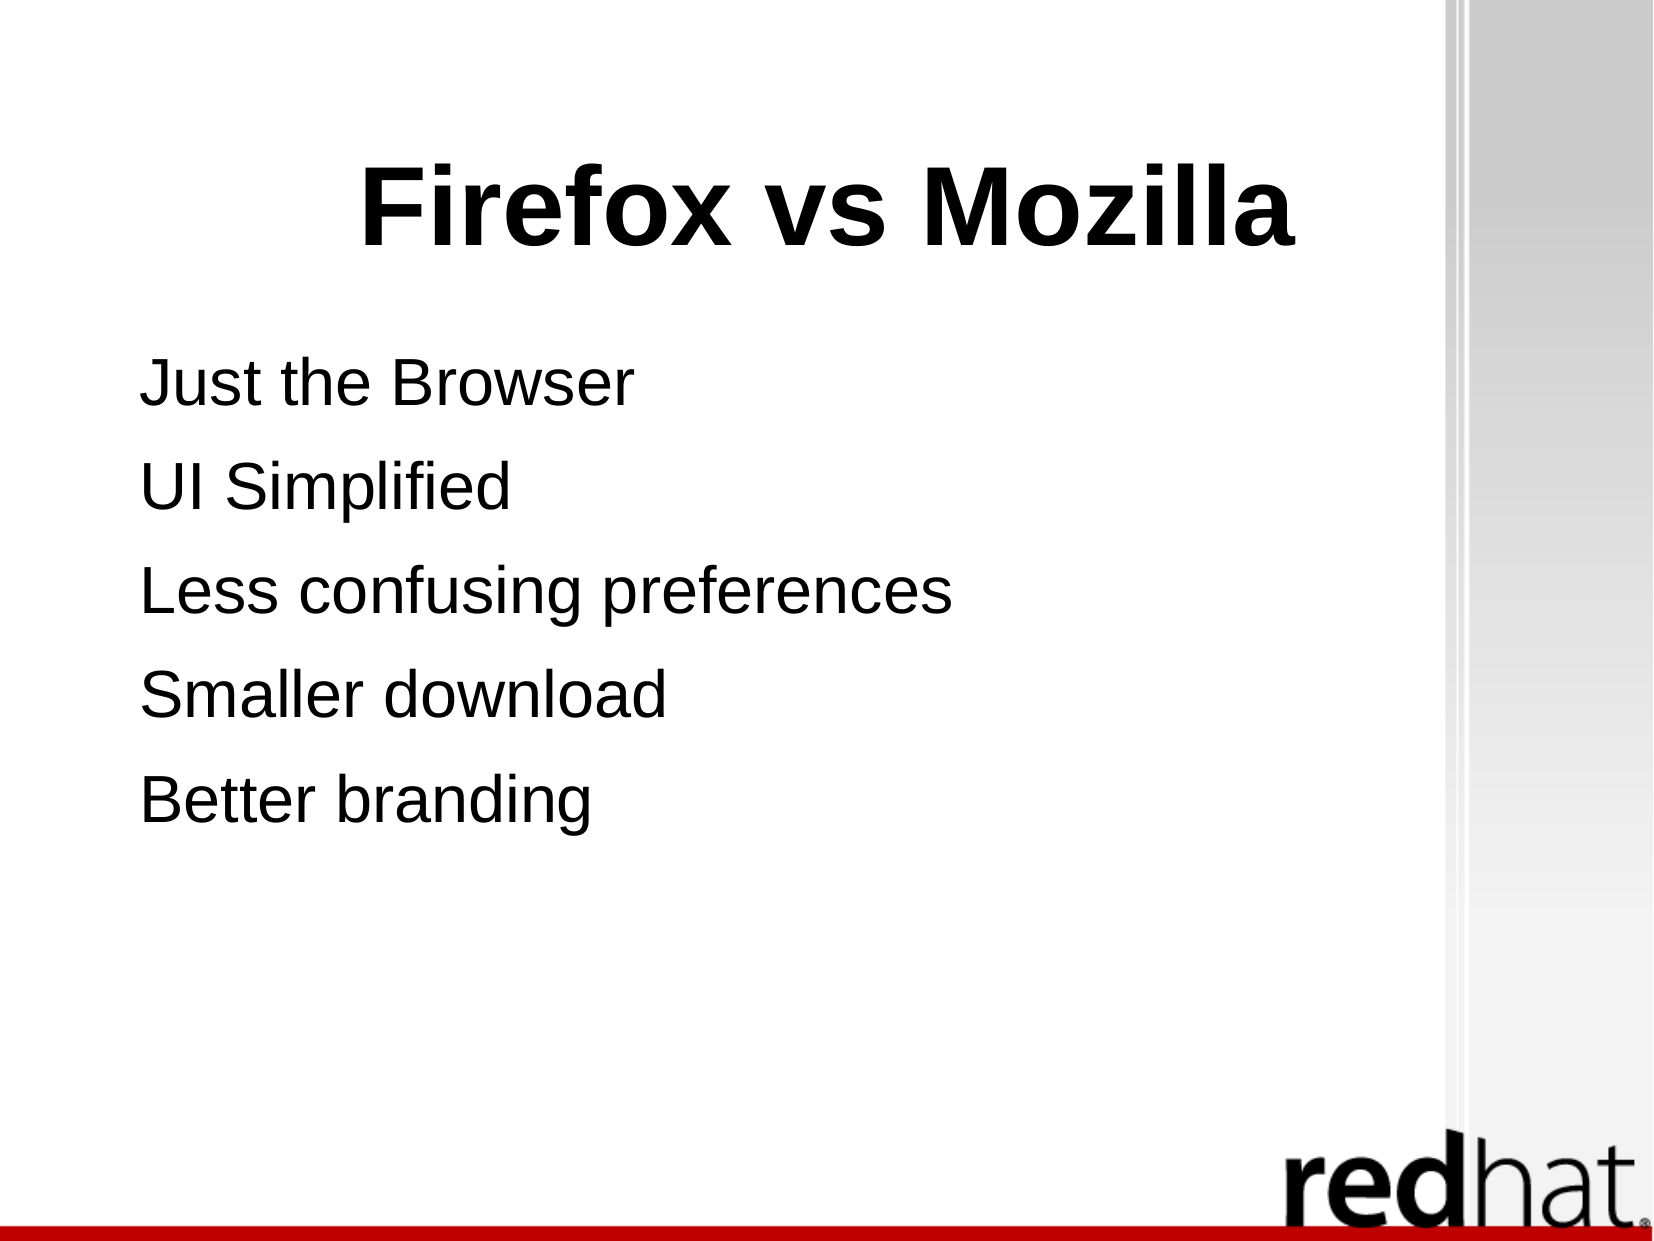

# Firefox vs Mozilla
Just the Browser
UI Simplified
Less confusing preferences
Smaller download
Better branding